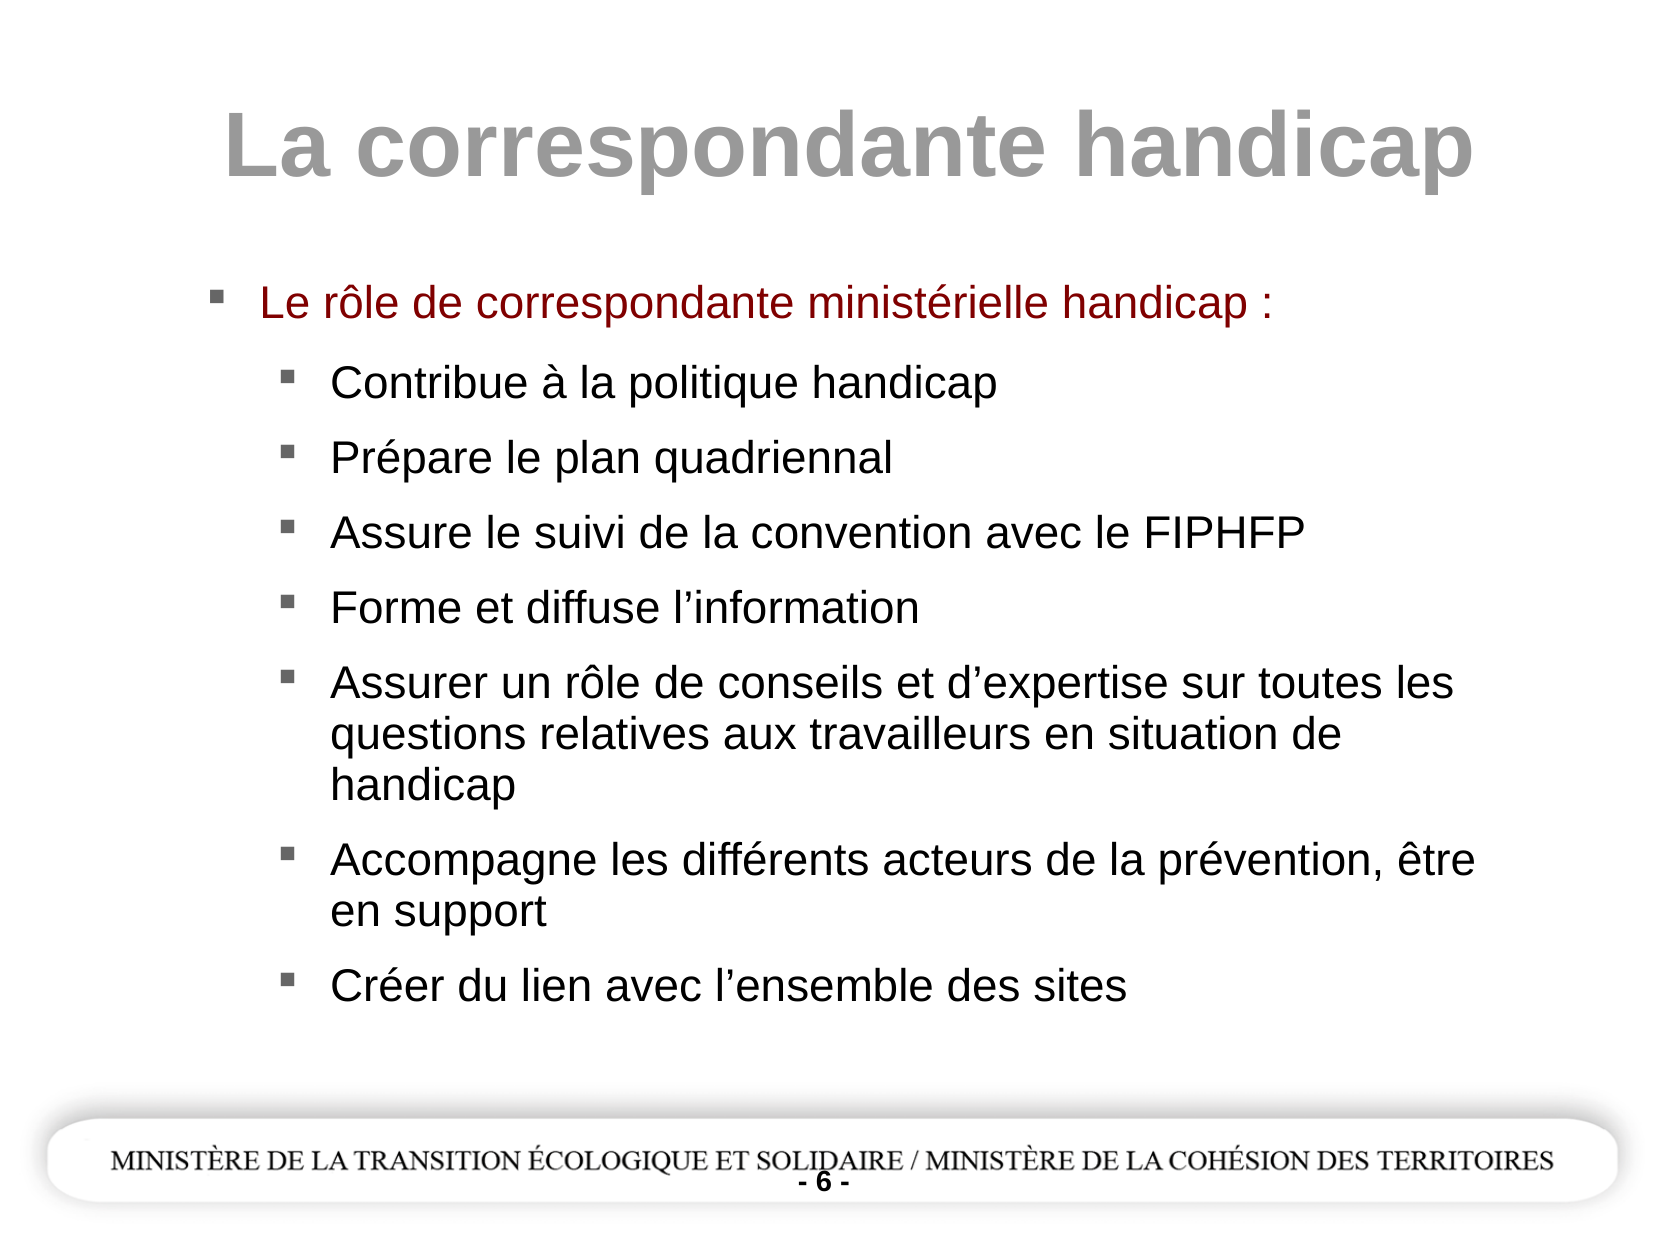

La correspondante handicap
# Le rôle de correspondante ministérielle handicap :
Contribue à la politique handicap
Prépare le plan quadriennal
Assure le suivi de la convention avec le FIPHFP
Forme et diffuse l’information
Assurer un rôle de conseils et d’expertise sur toutes les questions relatives aux travailleurs en situation de handicap
Accompagne les différents acteurs de la prévention, être en support
Créer du lien avec l’ensemble des sites